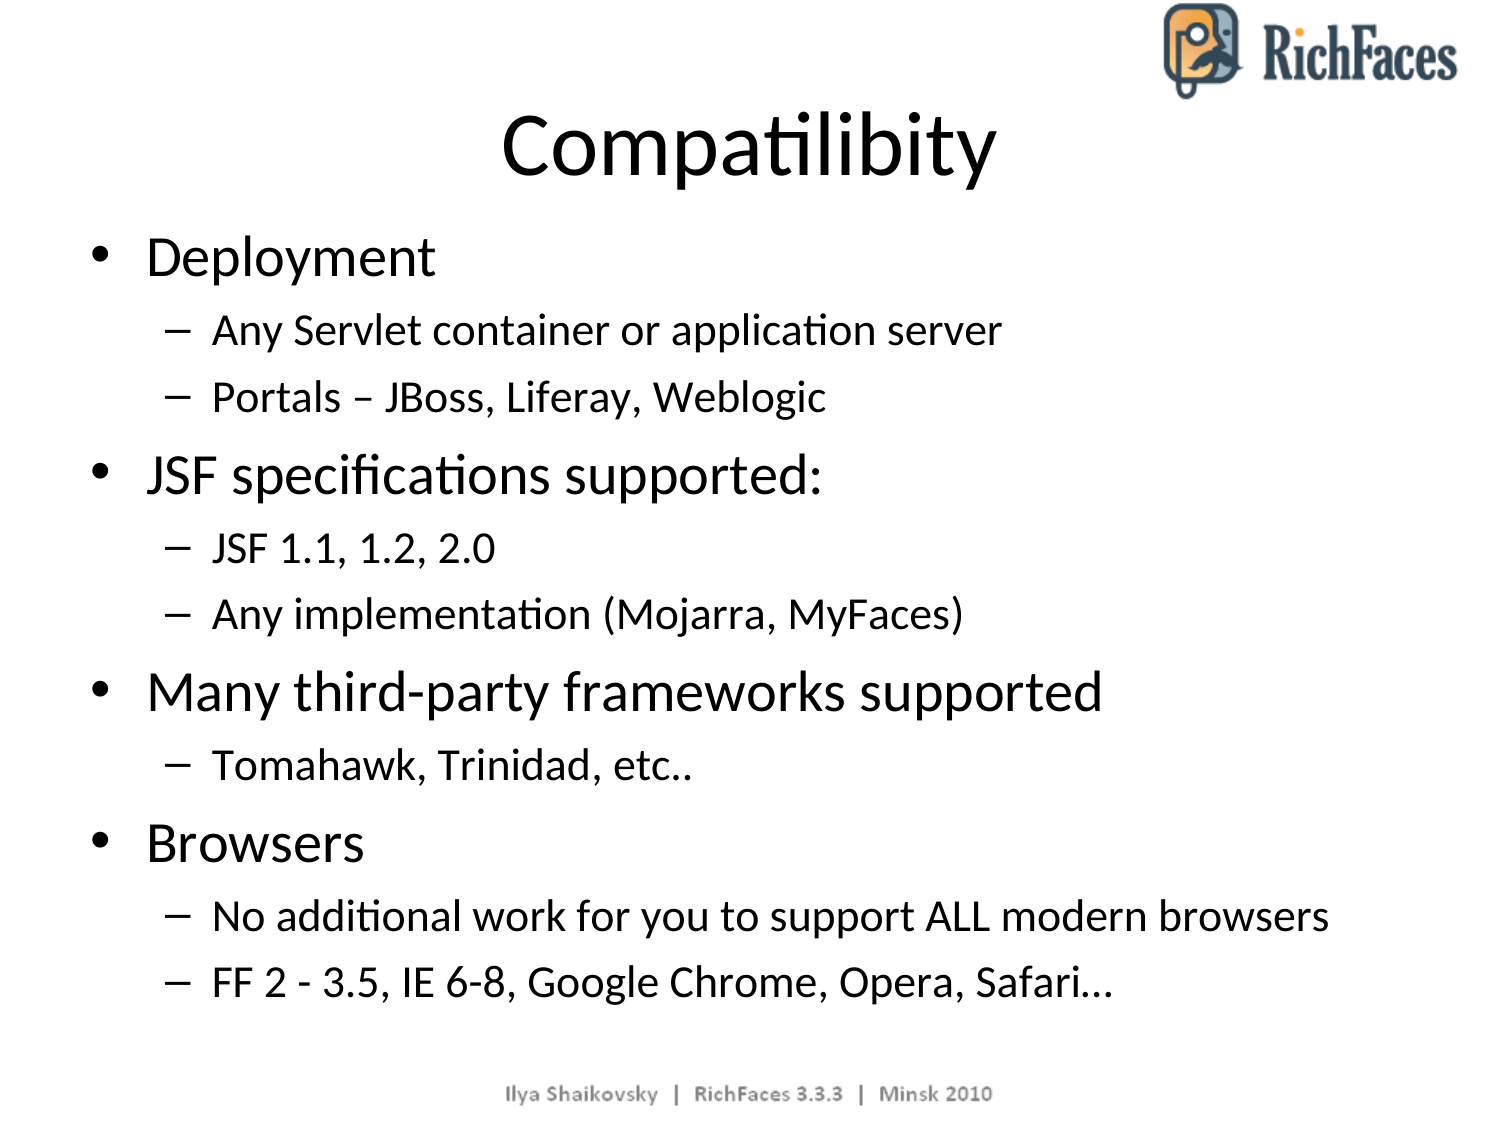

# Compatilibity
Deployment
Any Servlet container or application server
Portals – JBoss, Liferay, Weblogic
JSF specifications supported:
JSF 1.1, 1.2, 2.0
Any implementation (Mojarra, MyFaces)
Many third-party frameworks supported
Tomahawk, Trinidad, etc..
Browsers
No additional work for you to support ALL modern browsers
FF 2 - 3.5, IE 6-8, Google Chrome, Opera, Safari…